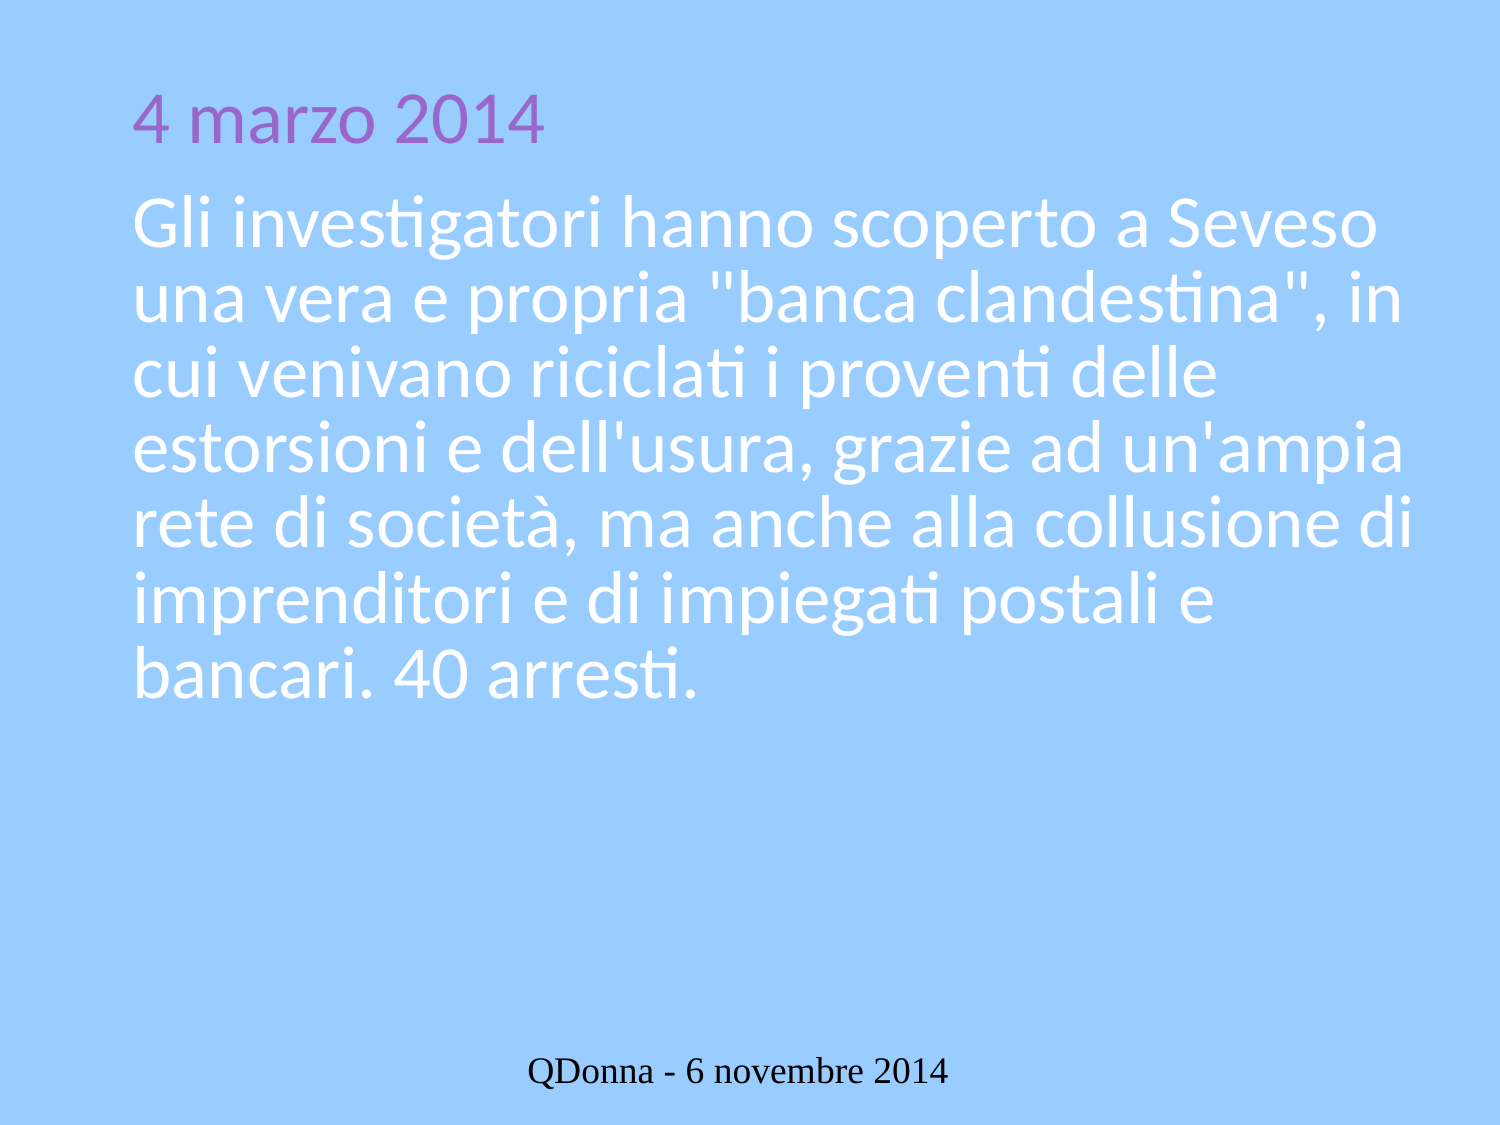

# 4 marzo 2014
Gli investigatori hanno scoperto a Seveso una vera e propria "banca clandestina", in cui venivano riciclati i proventi delle estorsioni e dell'usura, grazie ad un'ampia rete di società, ma anche alla collusione di imprenditori e di impiegati postali e bancari. 40 arresti.
QDonna - 6 novembre 2014